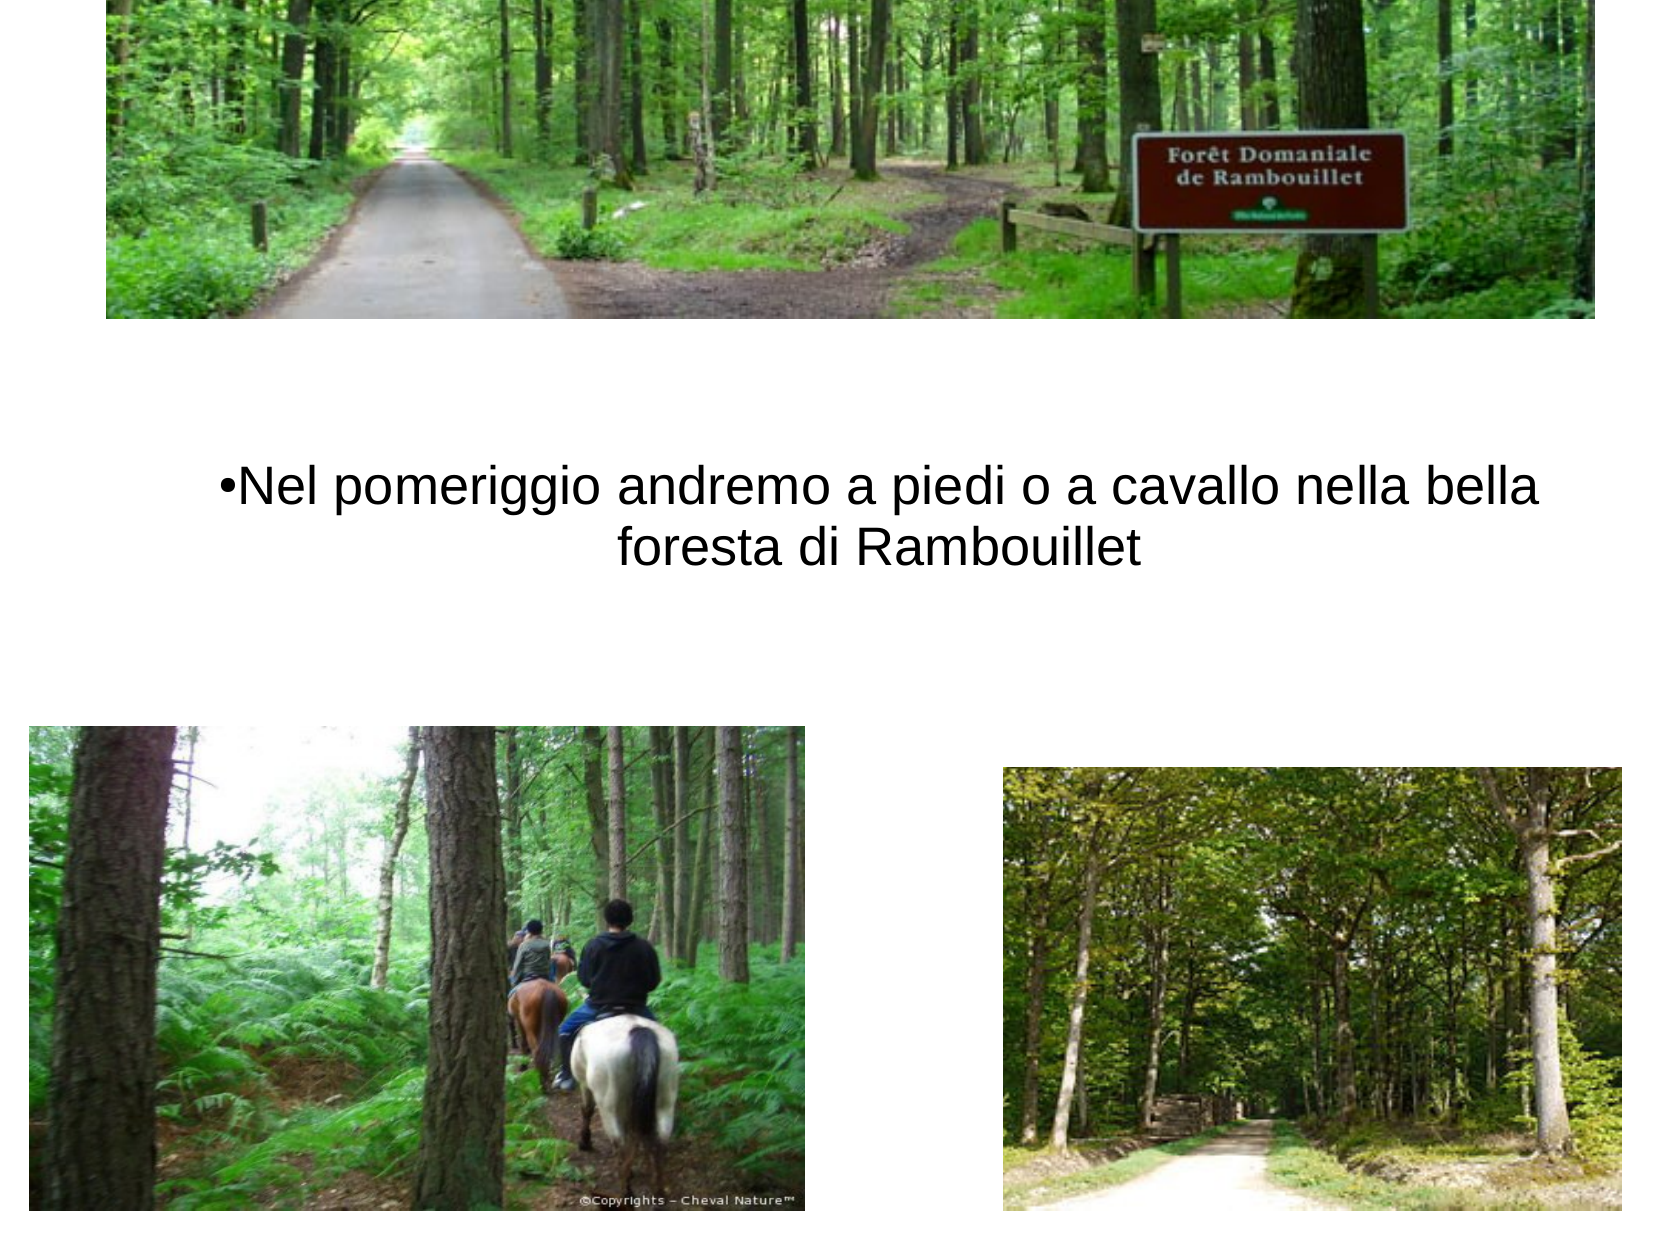

# Nel pomeriggio andremo a piedi o a cavallo nella bella foresta di Rambouillet